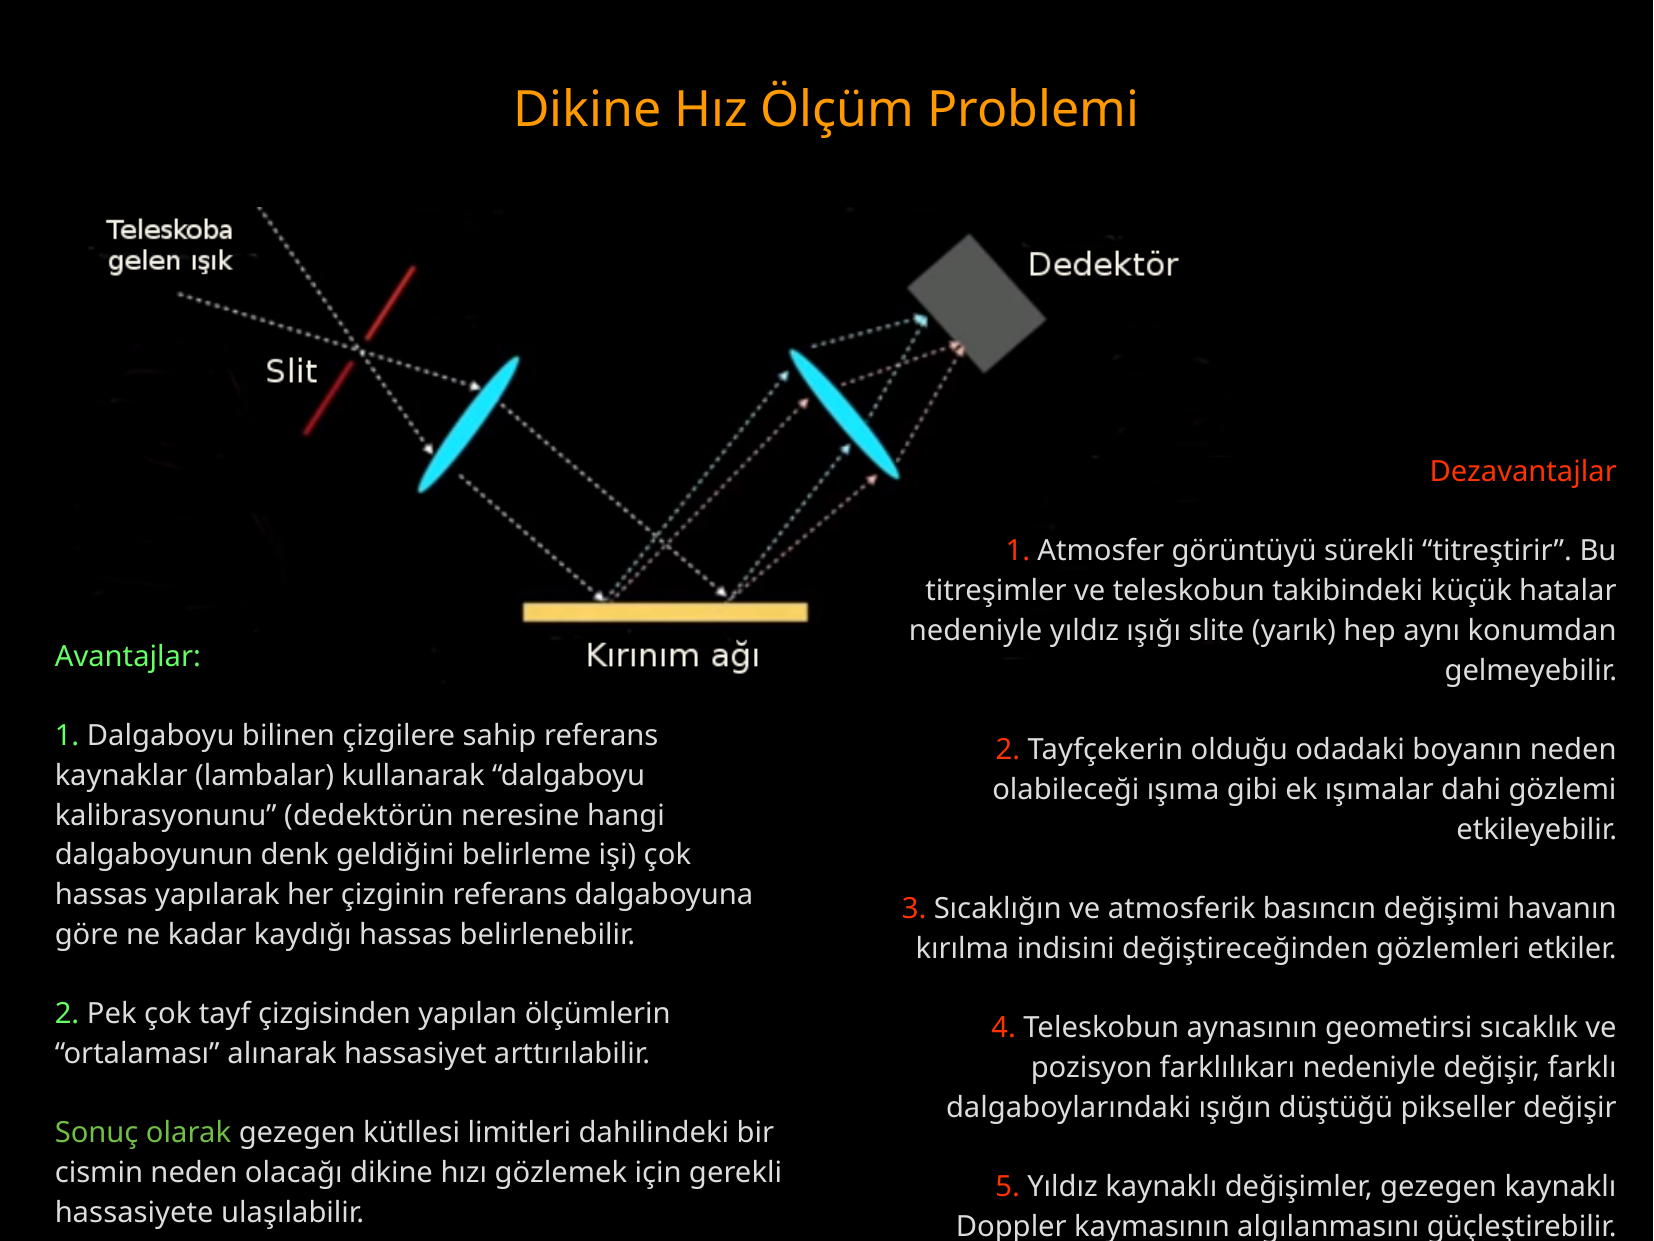

# Dikine Hız Ölçüm Problemi
Dezavantajlar
1. Atmosfer görüntüyü sürekli “titreştirir”. Bu titreşimler ve teleskobun takibindeki küçük hatalar nedeniyle yıldız ışığı slite (yarık) hep aynı konumdan gelmeyebilir.
2. Tayfçekerin olduğu odadaki boyanın neden olabileceği ışıma gibi ek ışımalar dahi gözlemi etkileyebilir.
3. Sıcaklığın ve atmosferik basıncın değişimi havanın kırılma indisini değiştireceğinden gözlemleri etkiler.
4. Teleskobun aynasının geometirsi sıcaklık ve pozisyon farklılıkarı nedeniyle değişir, farklı dalgaboylarındaki ışığın düştüğü pikseller değişir
5. Yıldız kaynaklı değişimler, gezegen kaynaklı Doppler kaymasının algılanmasını güçleştirebilir.
Avantajlar:
1. Dalgaboyu bilinen çizgilere sahip referans kaynaklar (lambalar) kullanarak “dalgaboyu kalibrasyonunu” (dedektörün neresine hangi dalgaboyunun denk geldiğini belirleme işi) çok hassas yapılarak her çizginin referans dalgaboyuna göre ne kadar kaydığı hassas belirlenebilir.
2. Pek çok tayf çizgisinden yapılan ölçümlerin “ortalaması” alınarak hassasiyet arttırılabilir.
Sonuç olarak gezegen kütllesi limitleri dahilindeki bir cismin neden olacağı dikine hızı gözlemek için gerekli hassasiyete ulaşılabilir.